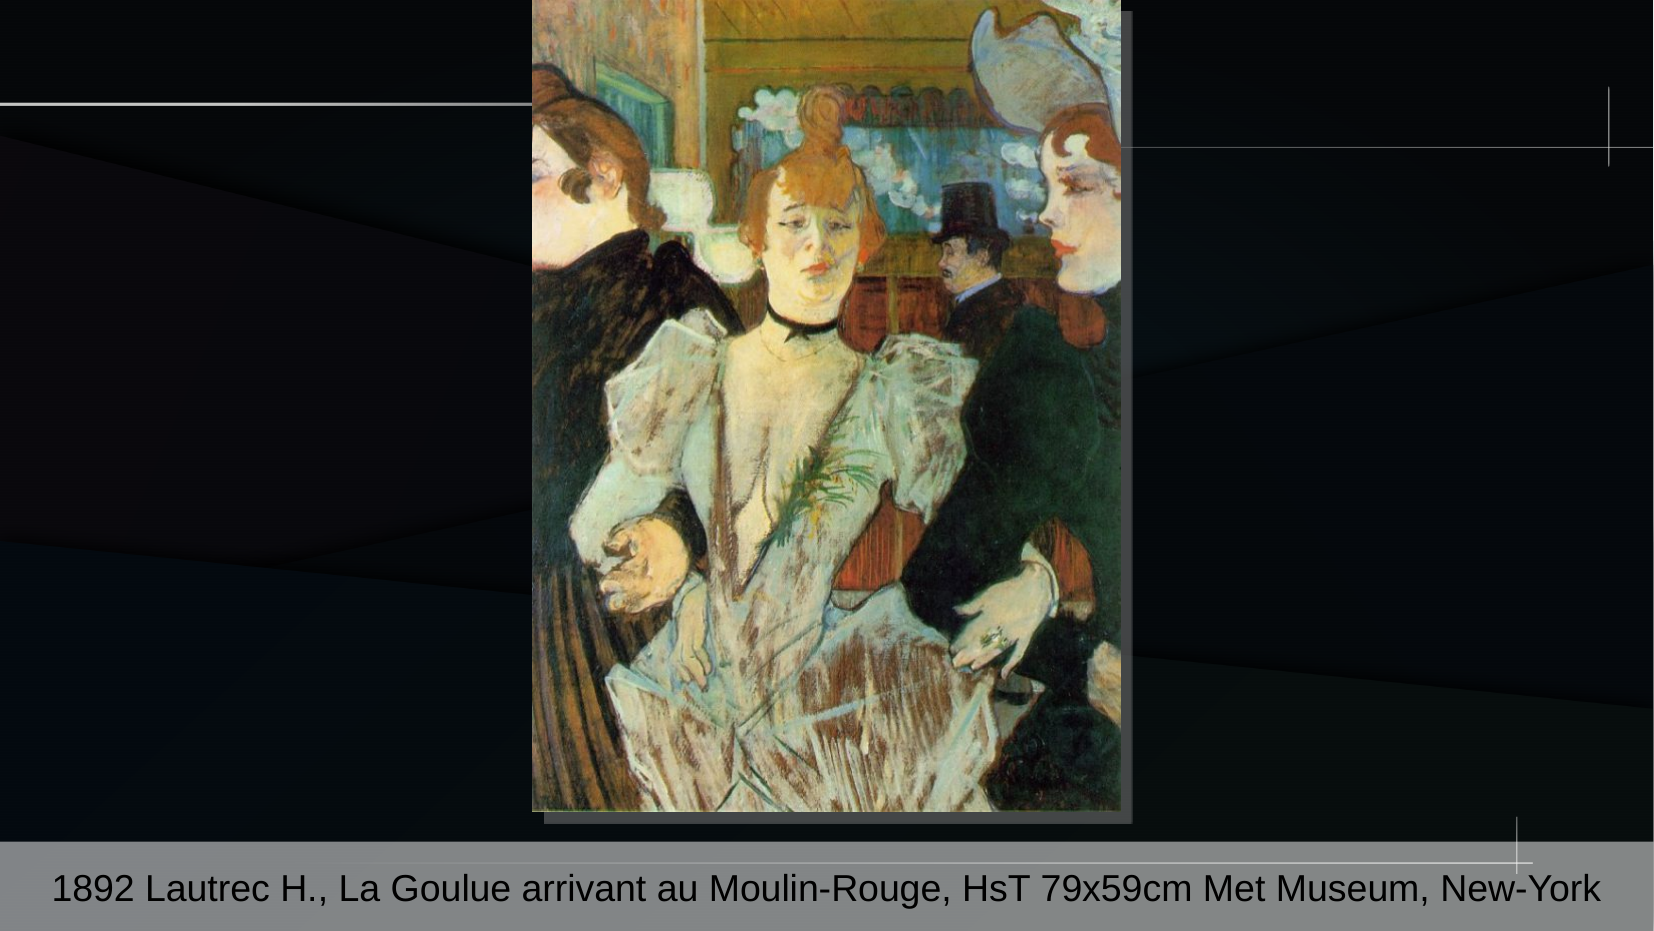

1892 Lautrec H., La Goulue arrivant au Moulin-Rouge, HsT 79x59cm Met Museum, New-York